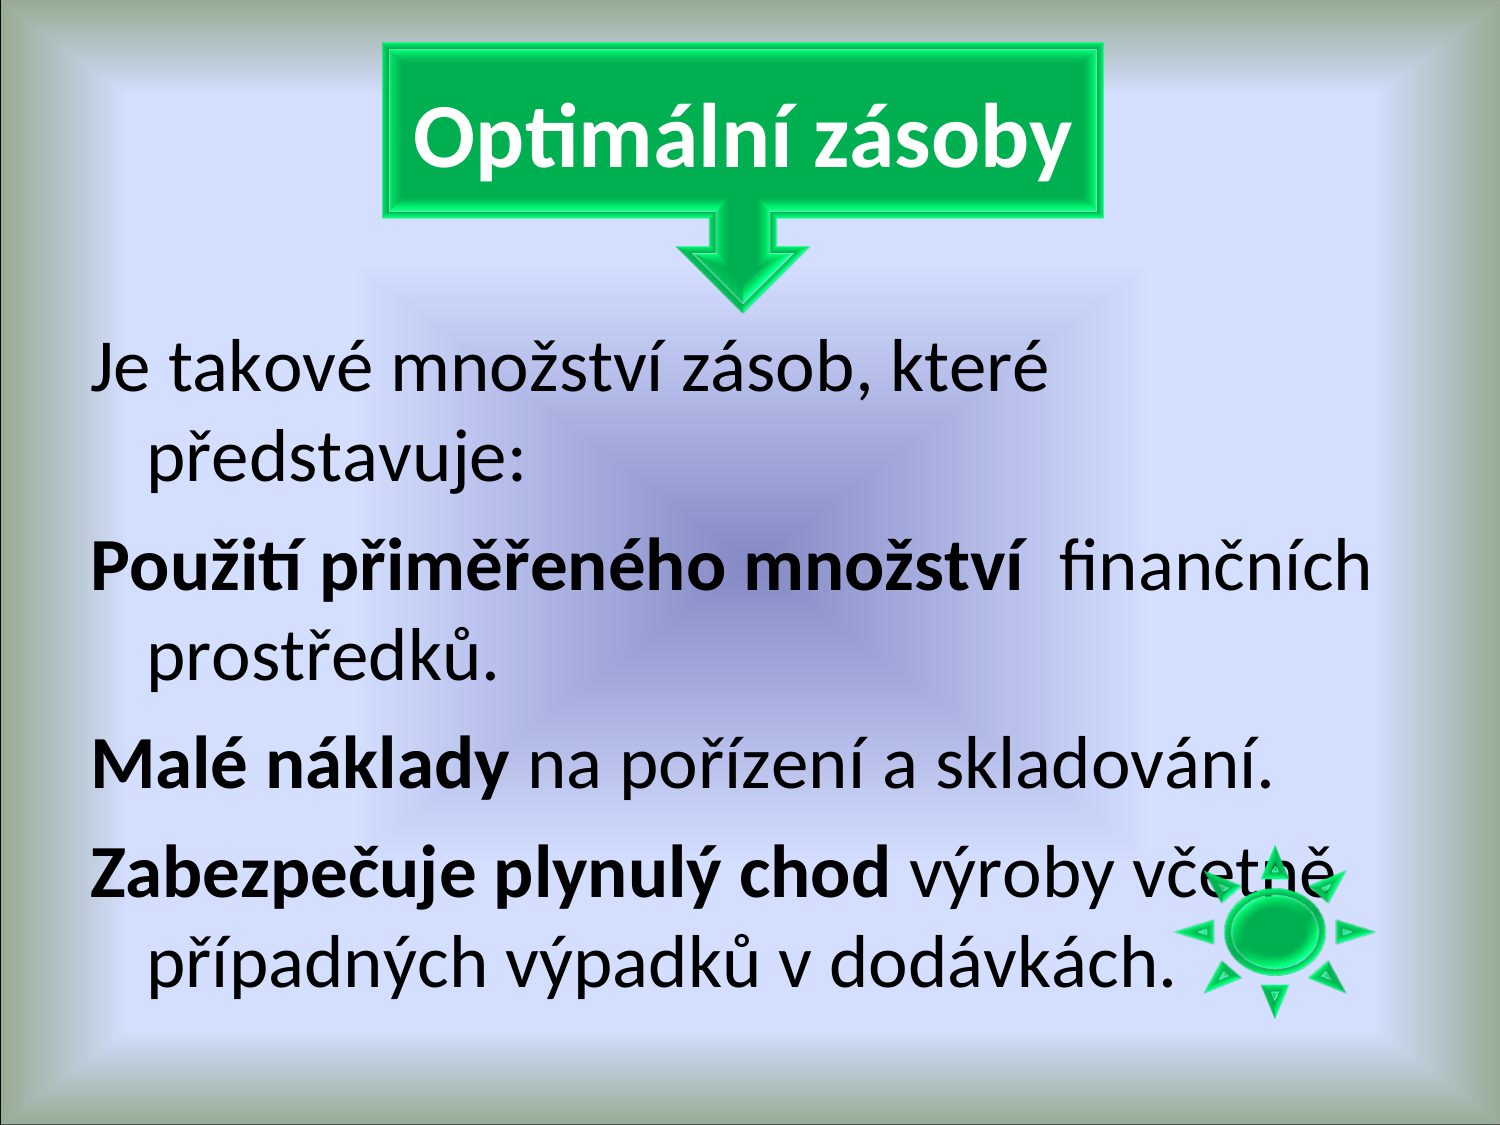

Optimální zásoby
# Je takové množství zásob, které představuje:
Použití přiměřeného množství finančních prostředků.
Malé náklady na pořízení a skladování.
Zabezpečuje plynulý chod výroby včetně případných výpadků v dodávkách.